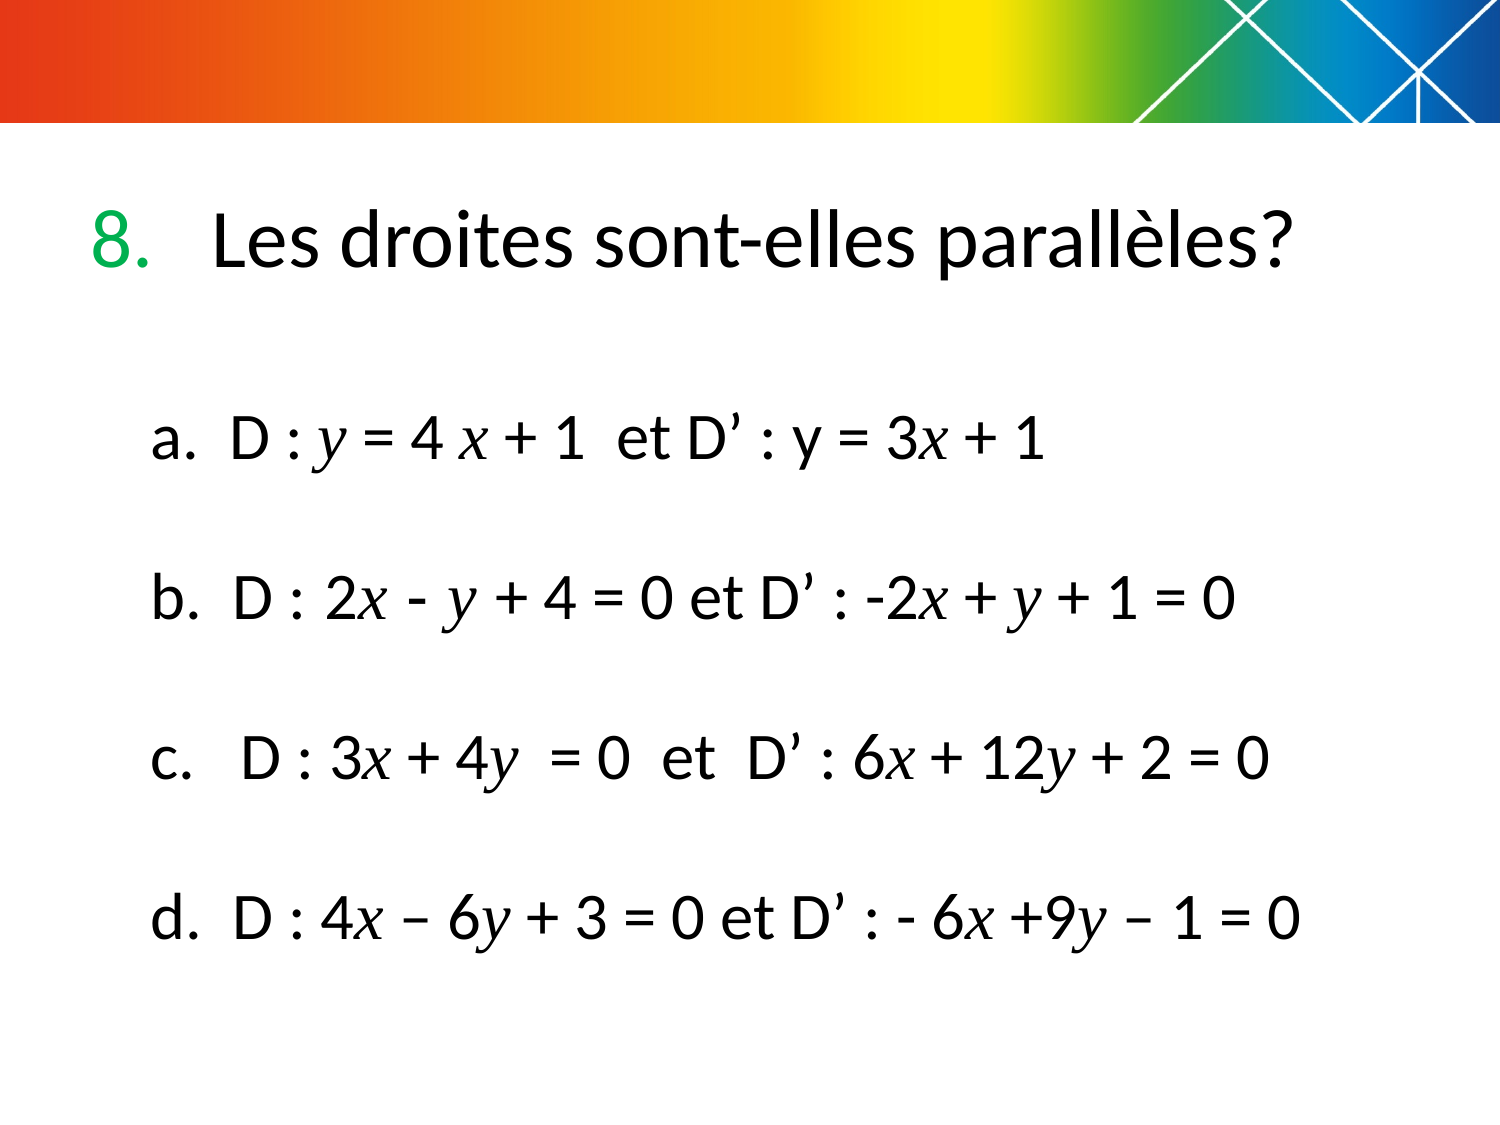

# Les droites sont-elles parallèles?
a. D : y = 4 x + 1 et D’ : y = 3x + 1
b. D : 2x - y + 4 = 0 et D’ : -2x + y + 1 = 0
c. D : 3x + 4y = 0 et D’ : 6x + 12y + 2 = 0
d. D : 4x – 6y + 3 = 0 et D’ : - 6x +9y – 1 = 0